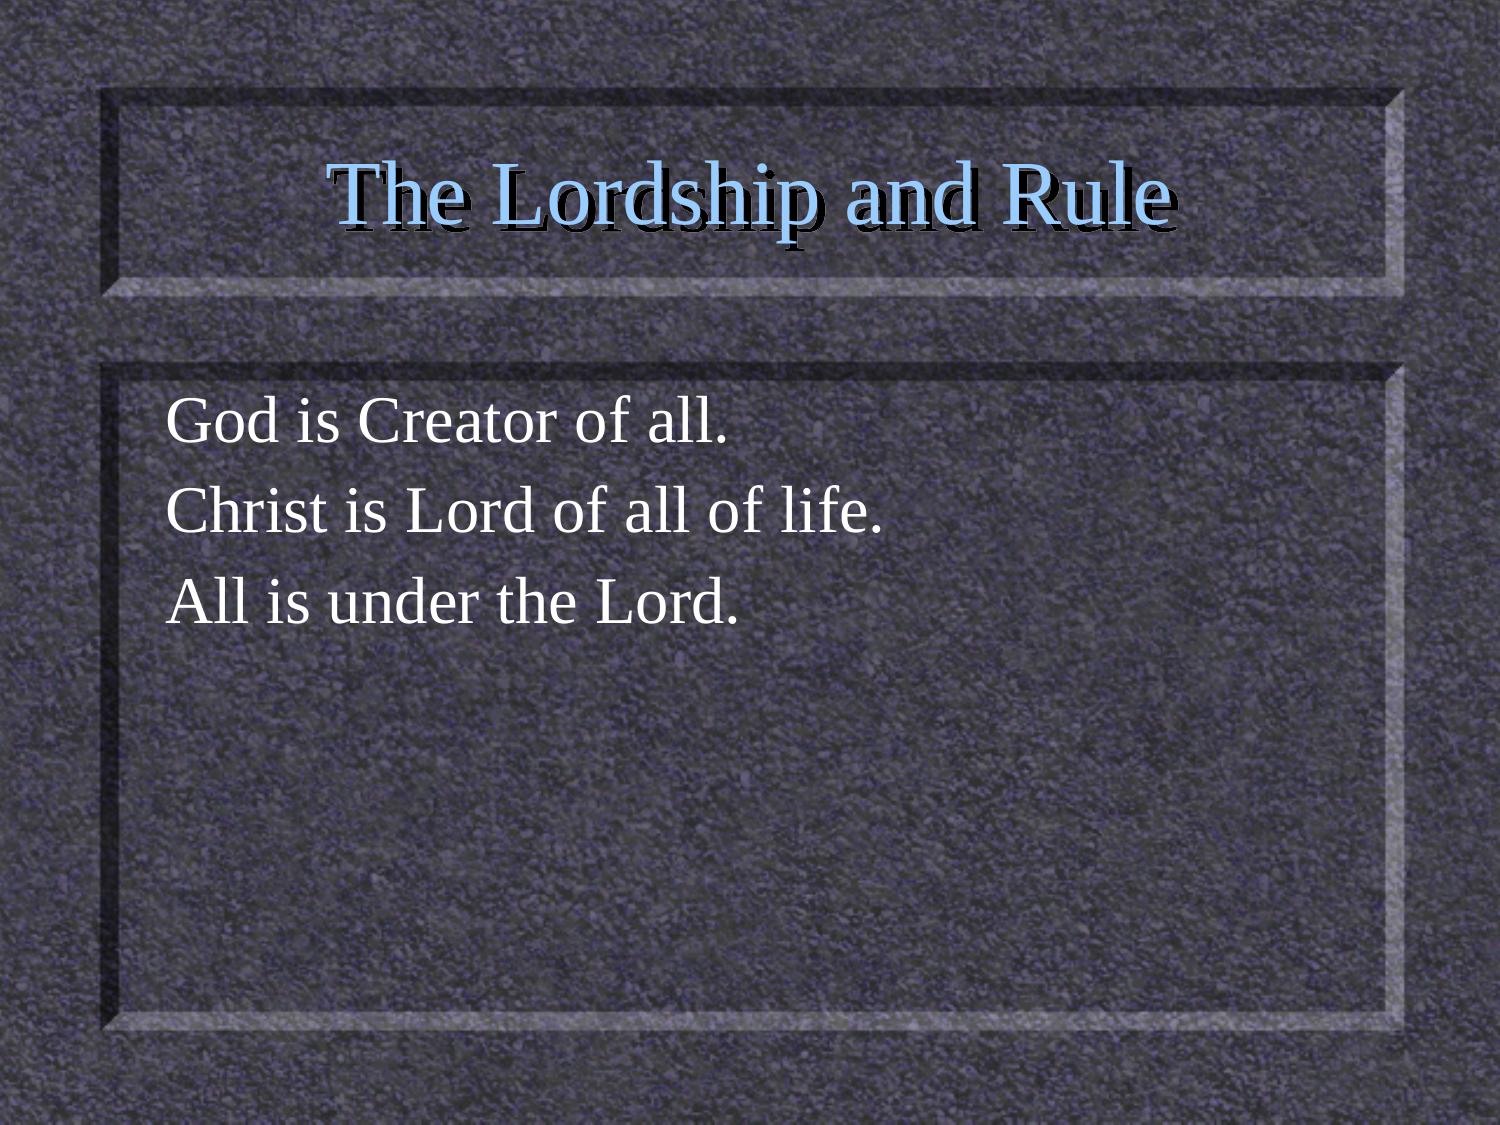

# The Lordship and Rule
God is Creator of all.
Christ is Lord of all of life.
All is under the Lord.